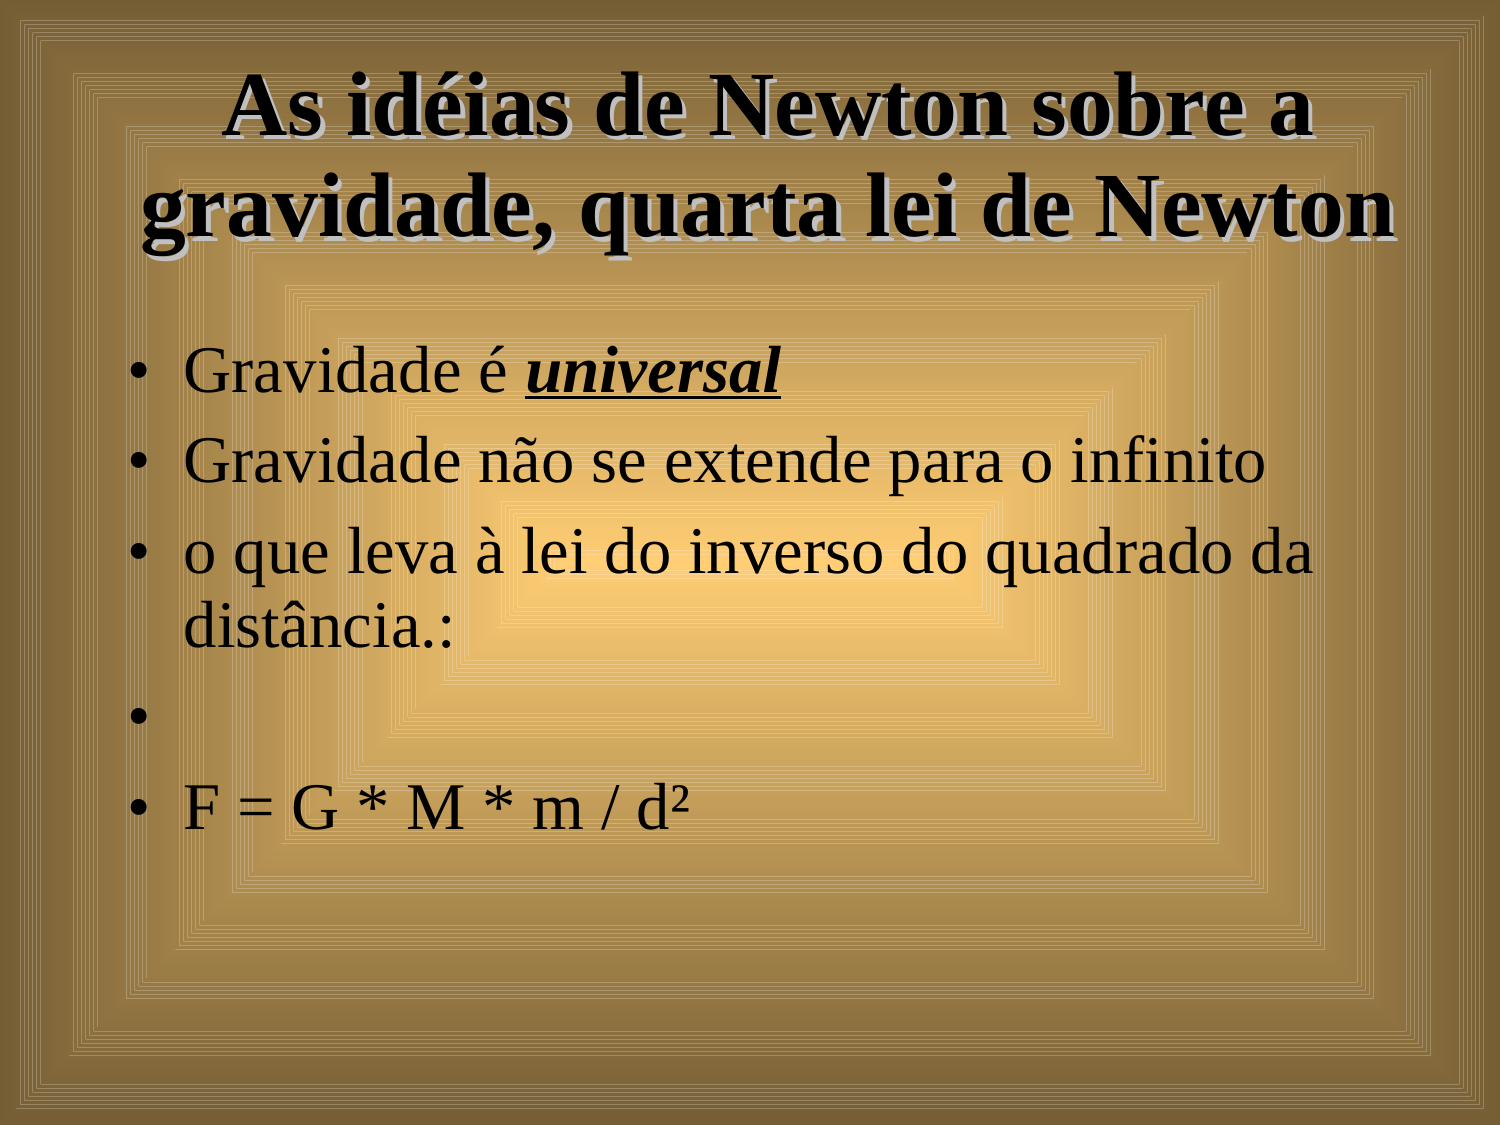

# As idéias de Newton sobre a gravidade, quarta lei de Newton
Gravidade é universal
Gravidade não se extende para o infinito
o que leva à lei do inverso do quadrado da distância.:
F = G * M * m / d²